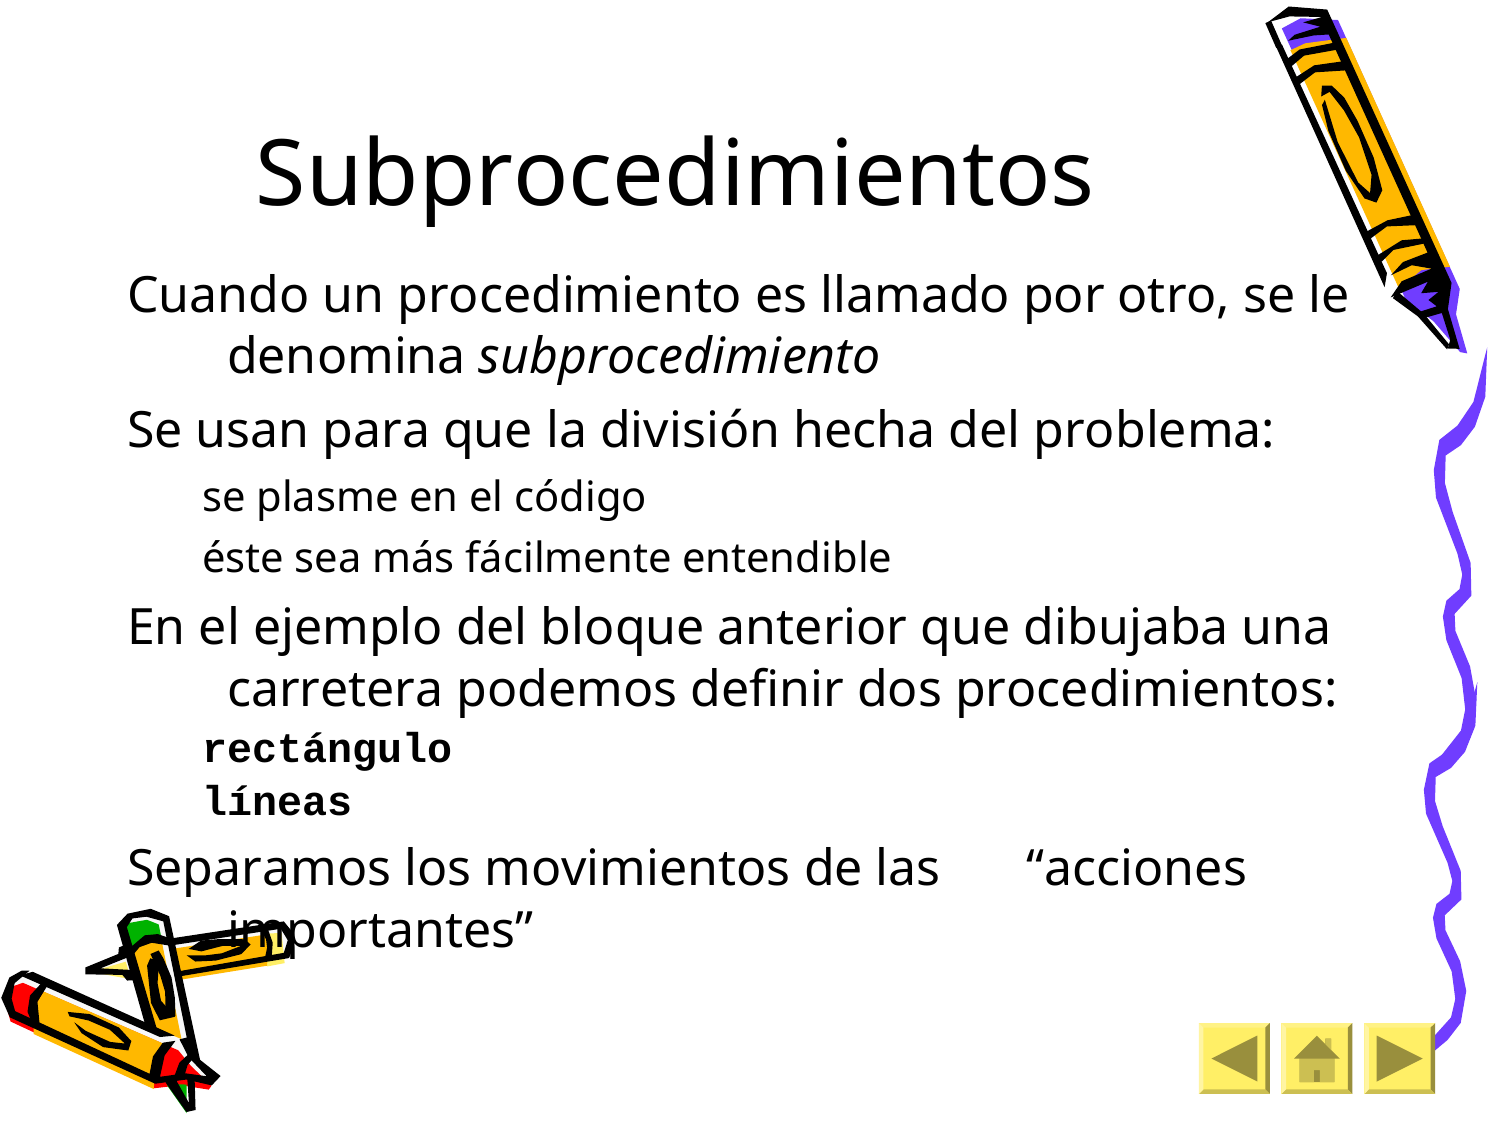

# Subprocedimientos
Cuando un procedimiento es llamado por otro, se le denomina subprocedimiento
Se usan para que la división hecha del problema:
se plasme en el código
éste sea más fácilmente entendible
En el ejemplo del bloque anterior que dibujaba una carretera podemos definir dos procedimientos:
rectángulo
líneas
Separamos los movimientos de las 	“acciones importantes”